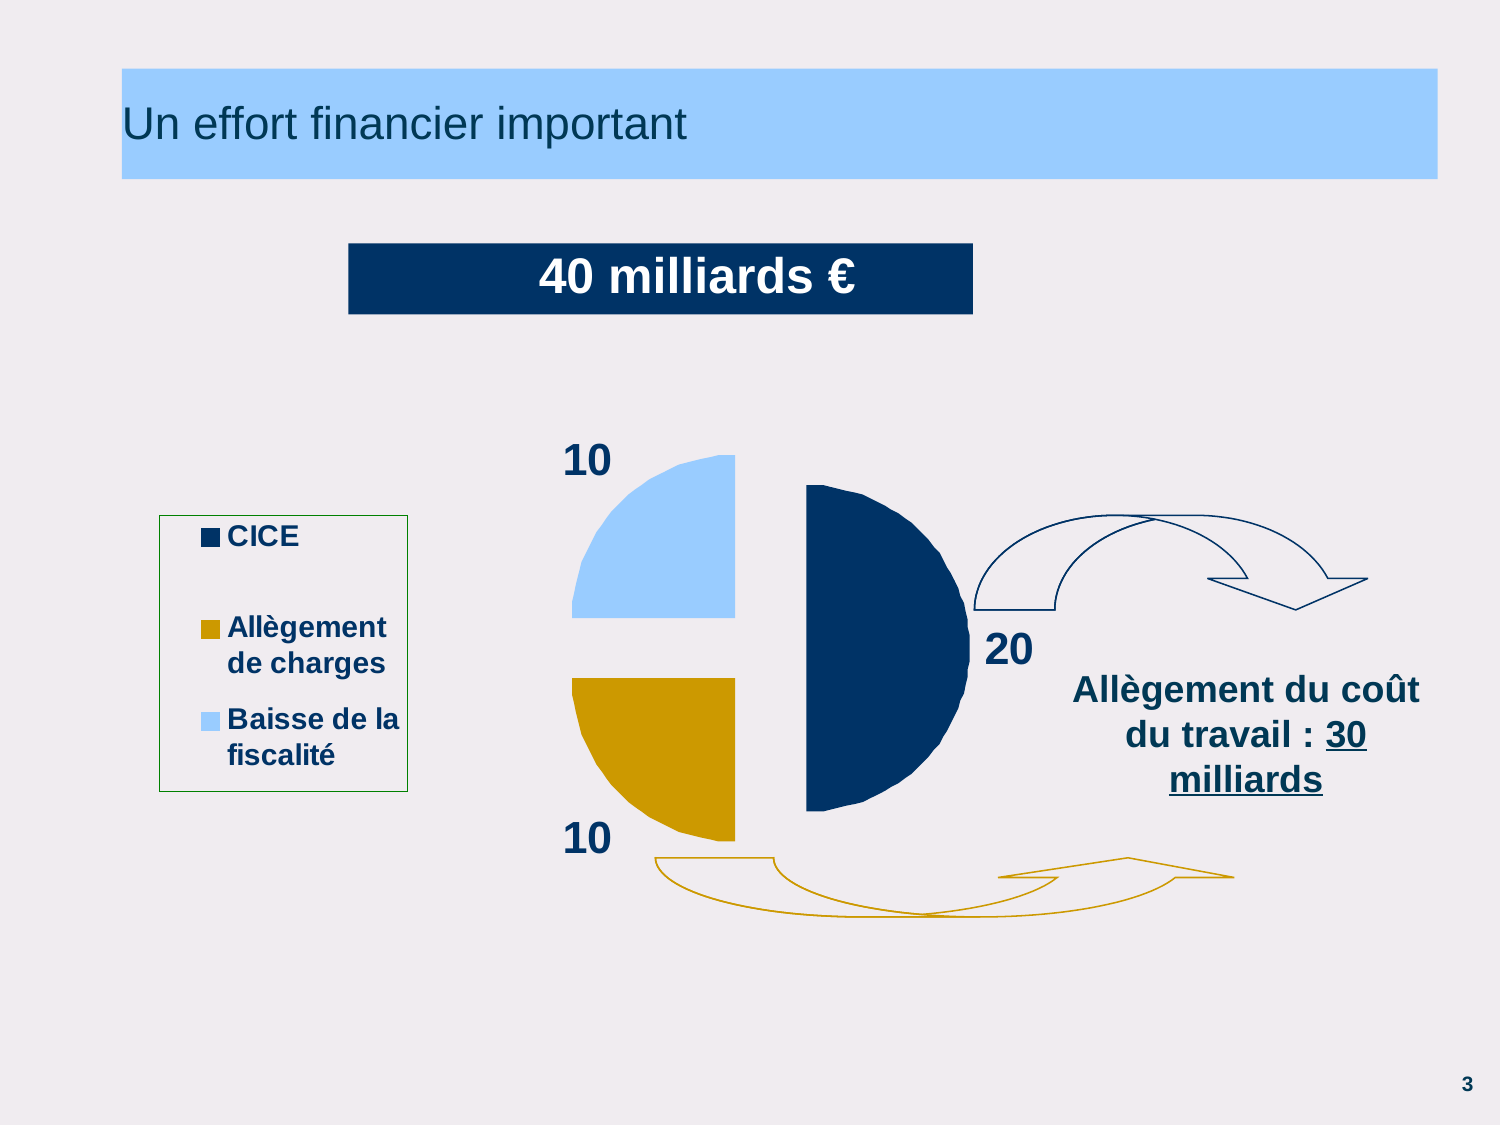

Un effort financier important
40 milliards €
Allègement du coût du travail : 30 milliards